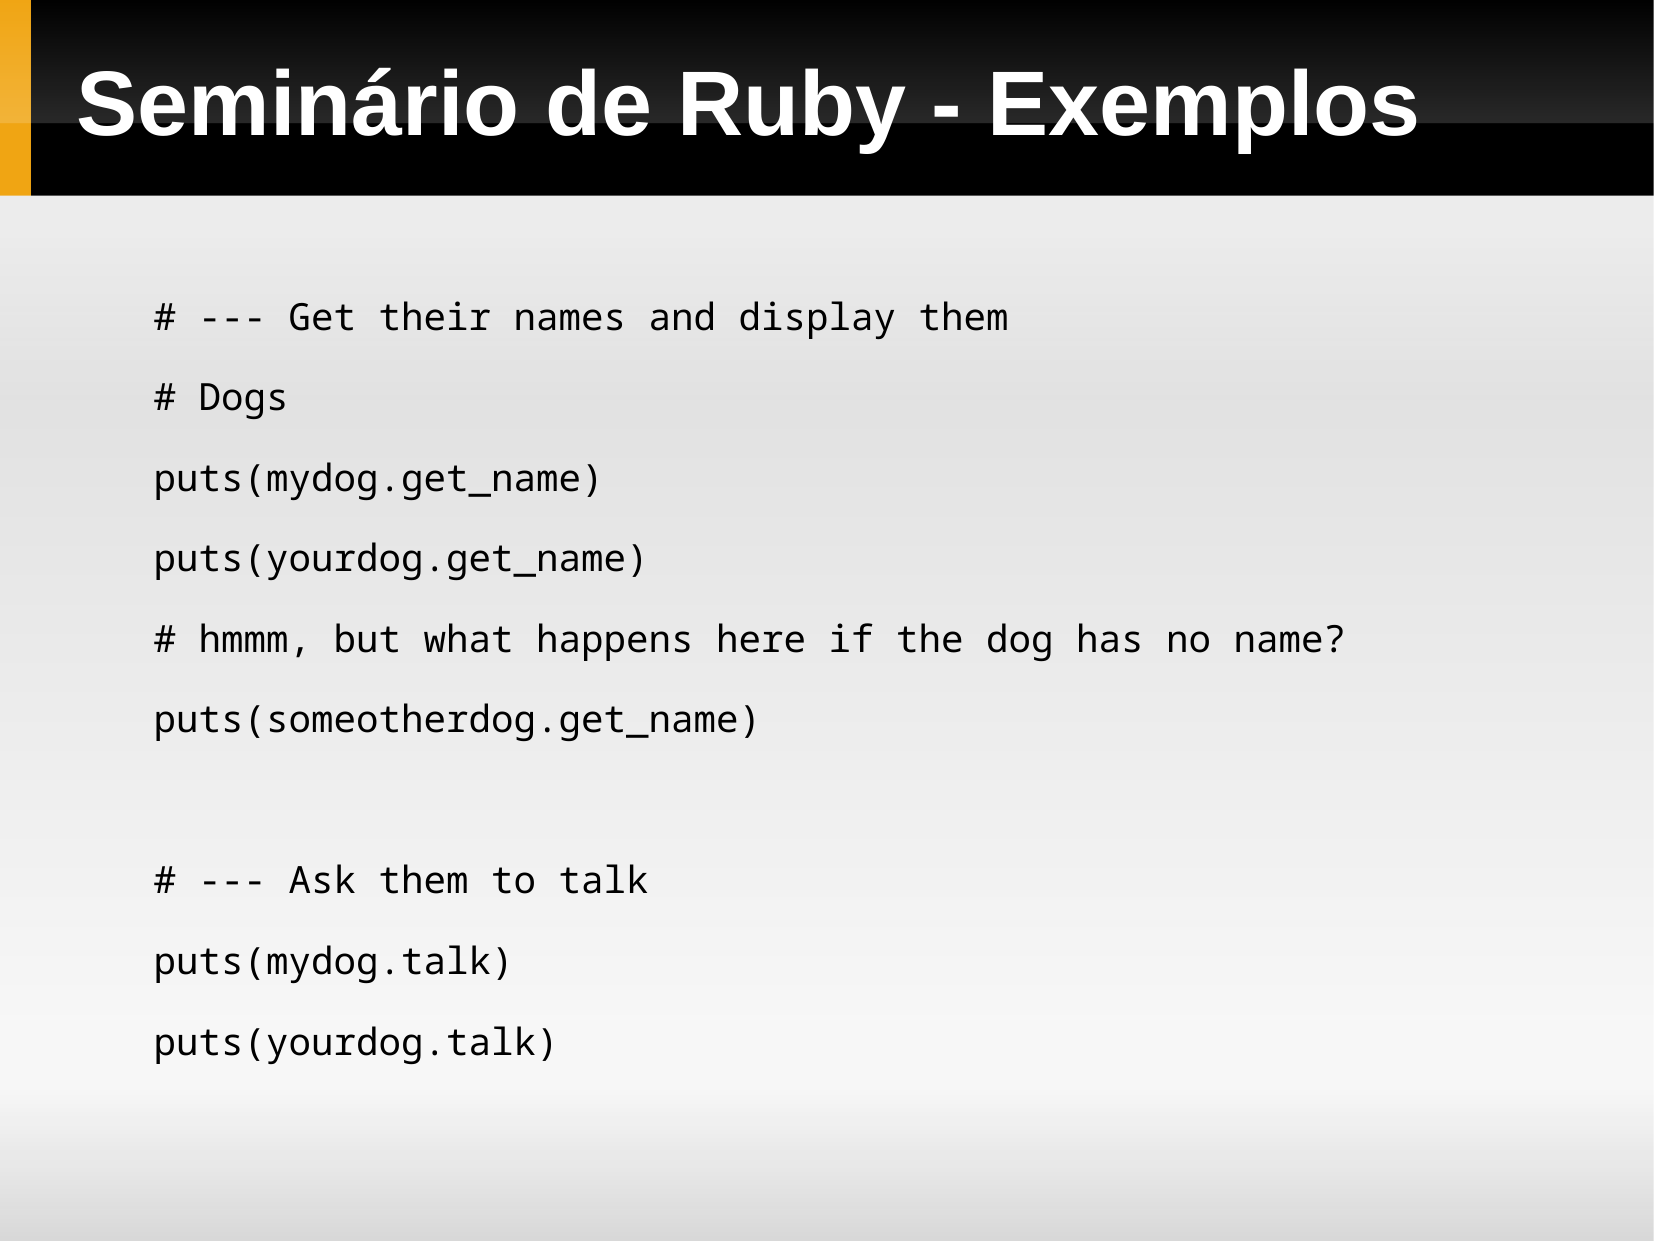

# Seminário de Ruby - Exemplos
# --- Get their names and display them
# Dogs
puts(mydog.get_name)
puts(yourdog.get_name)
# hmmm, but what happens here if the dog has no name?
puts(someotherdog.get_name)
# --- Ask them to talk
puts(mydog.talk)
puts(yourdog.talk)